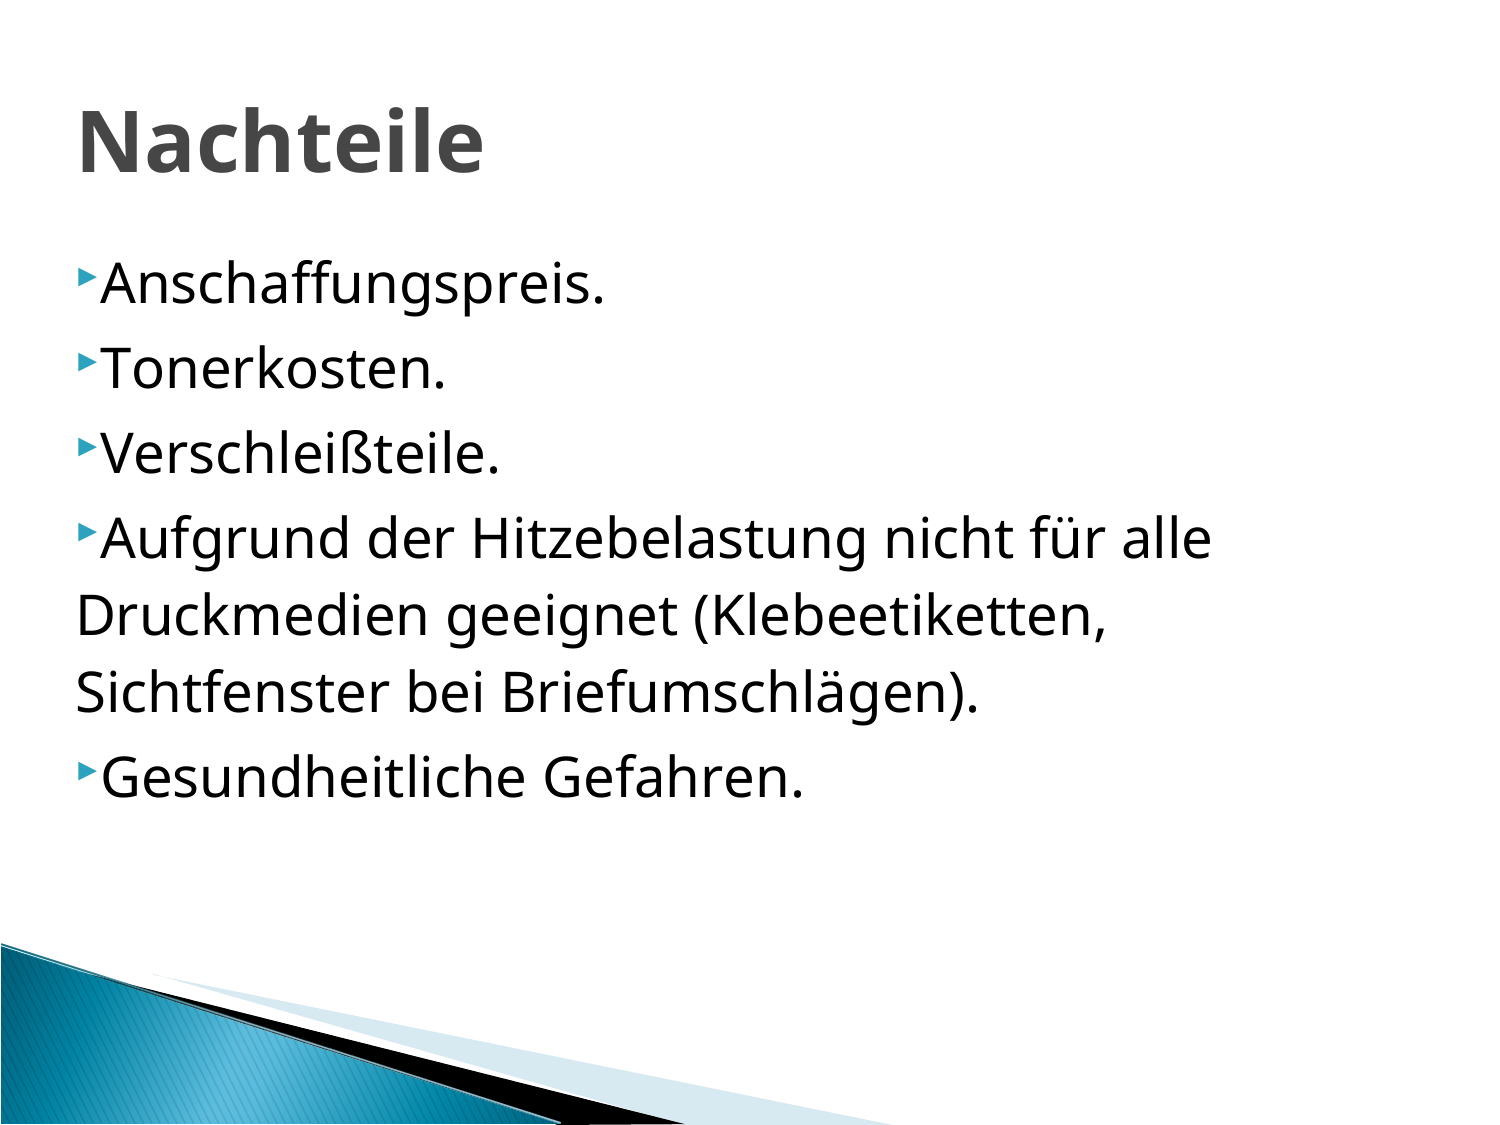

# Nachteile
Anschaffungspreis.
Tonerkosten.
Verschleißteile.
Aufgrund der Hitzebelastung nicht für alle Druckmedien geeignet (Klebeetiketten, Sichtfenster bei Briefumschlägen).
Gesundheitliche Gefahren.